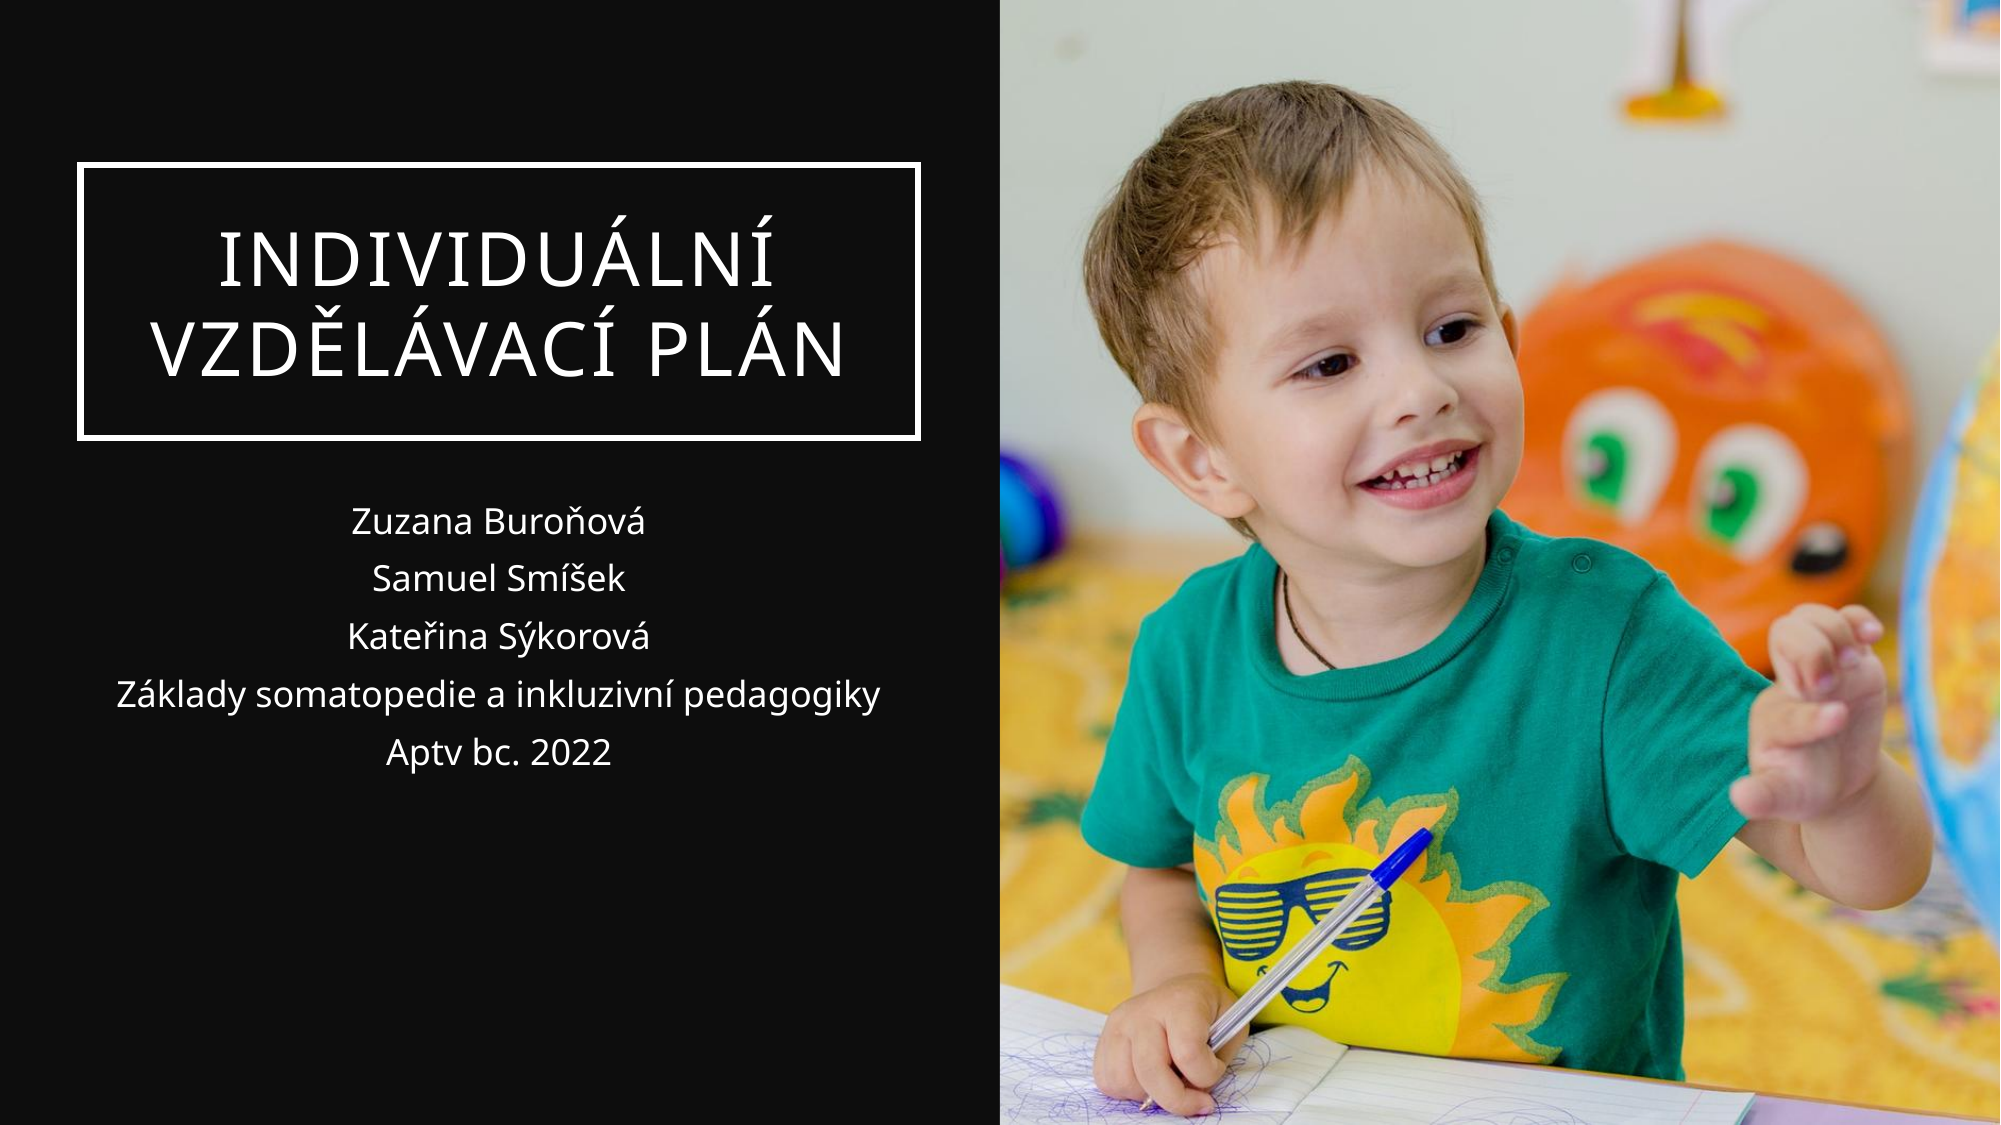

# Individuální vzdělávací plán
Zuzana Buroňová
Samuel Smíšek
Kateřina Sýkorová
Základy somatopedie a inkluzivní pedagogiky
Aptv bc. 2022